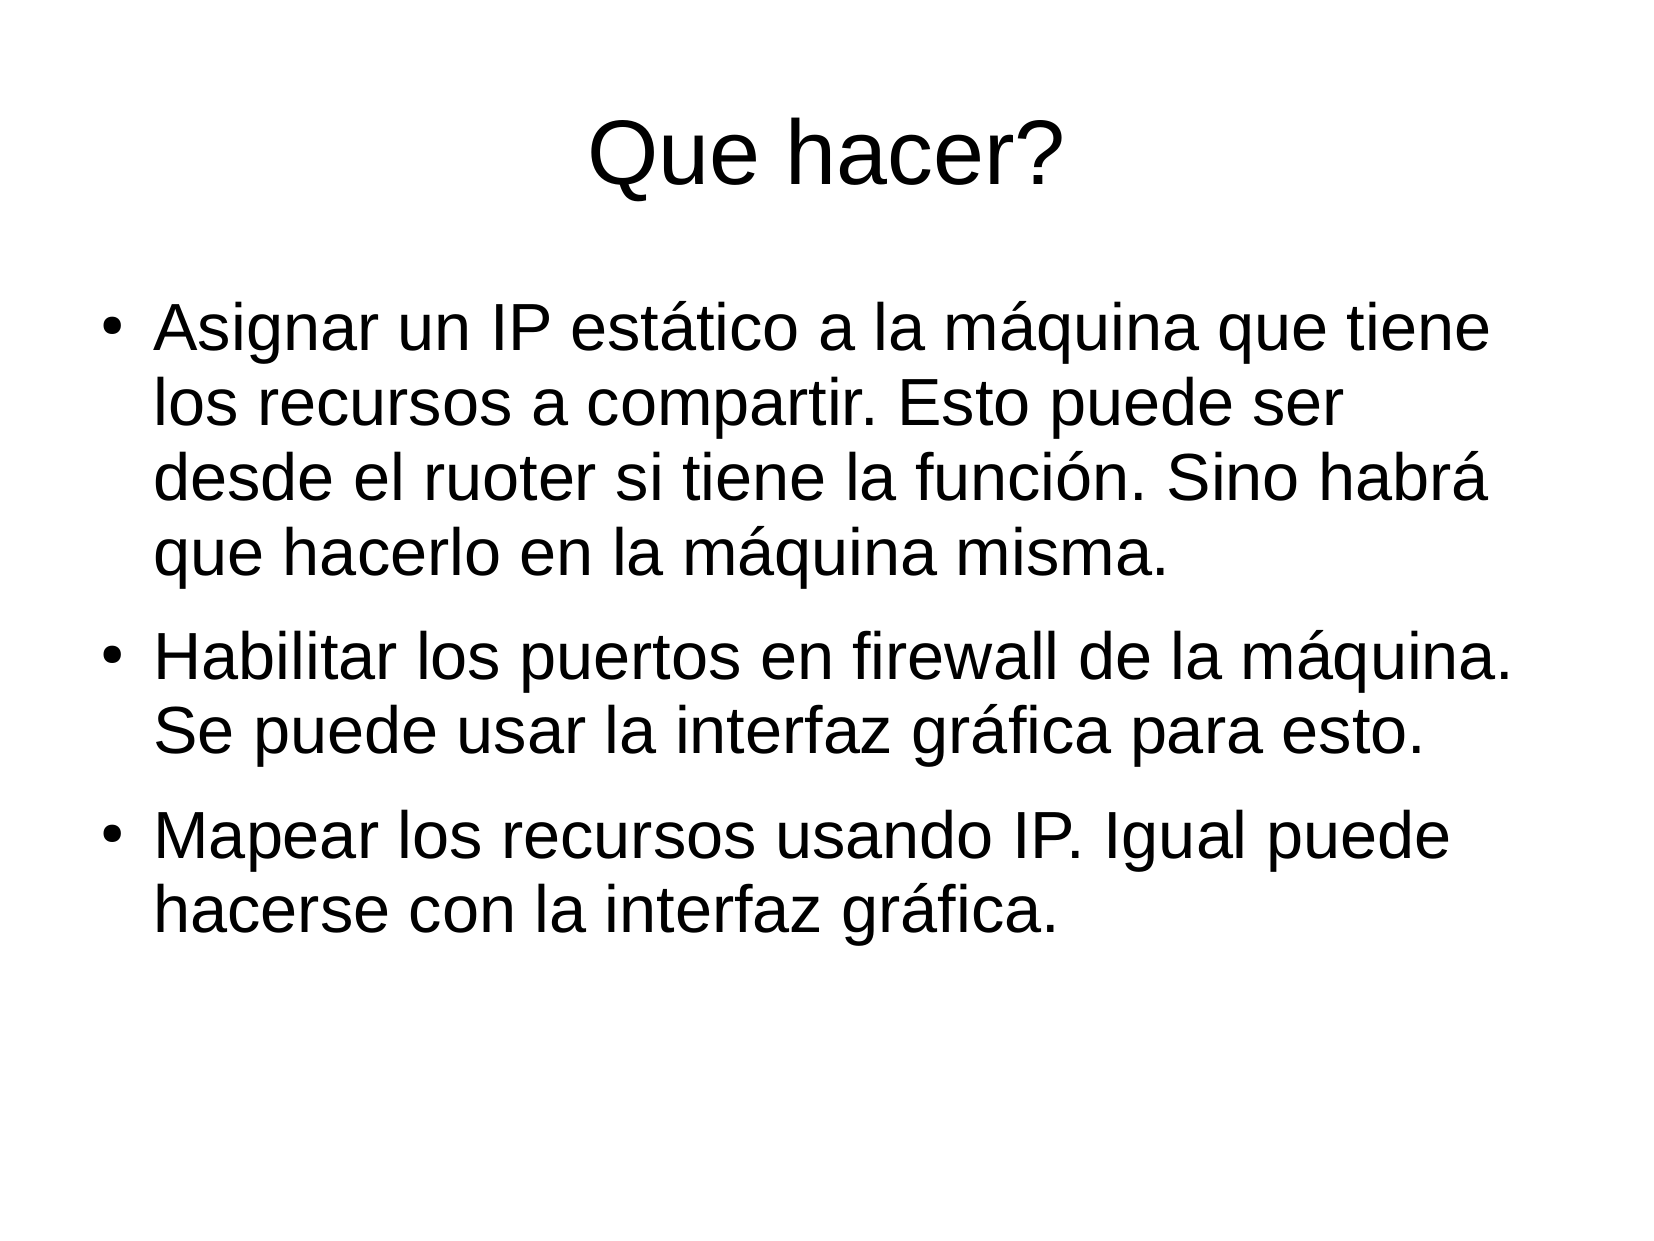

# Que hacer?
Asignar un IP estático a la máquina que tiene los recursos a compartir. Esto puede ser desde el ruoter si tiene la función. Sino habrá que hacerlo en la máquina misma.
Habilitar los puertos en firewall de la máquina. Se puede usar la interfaz gráfica para esto.
Mapear los recursos usando IP. Igual puede hacerse con la interfaz gráfica.